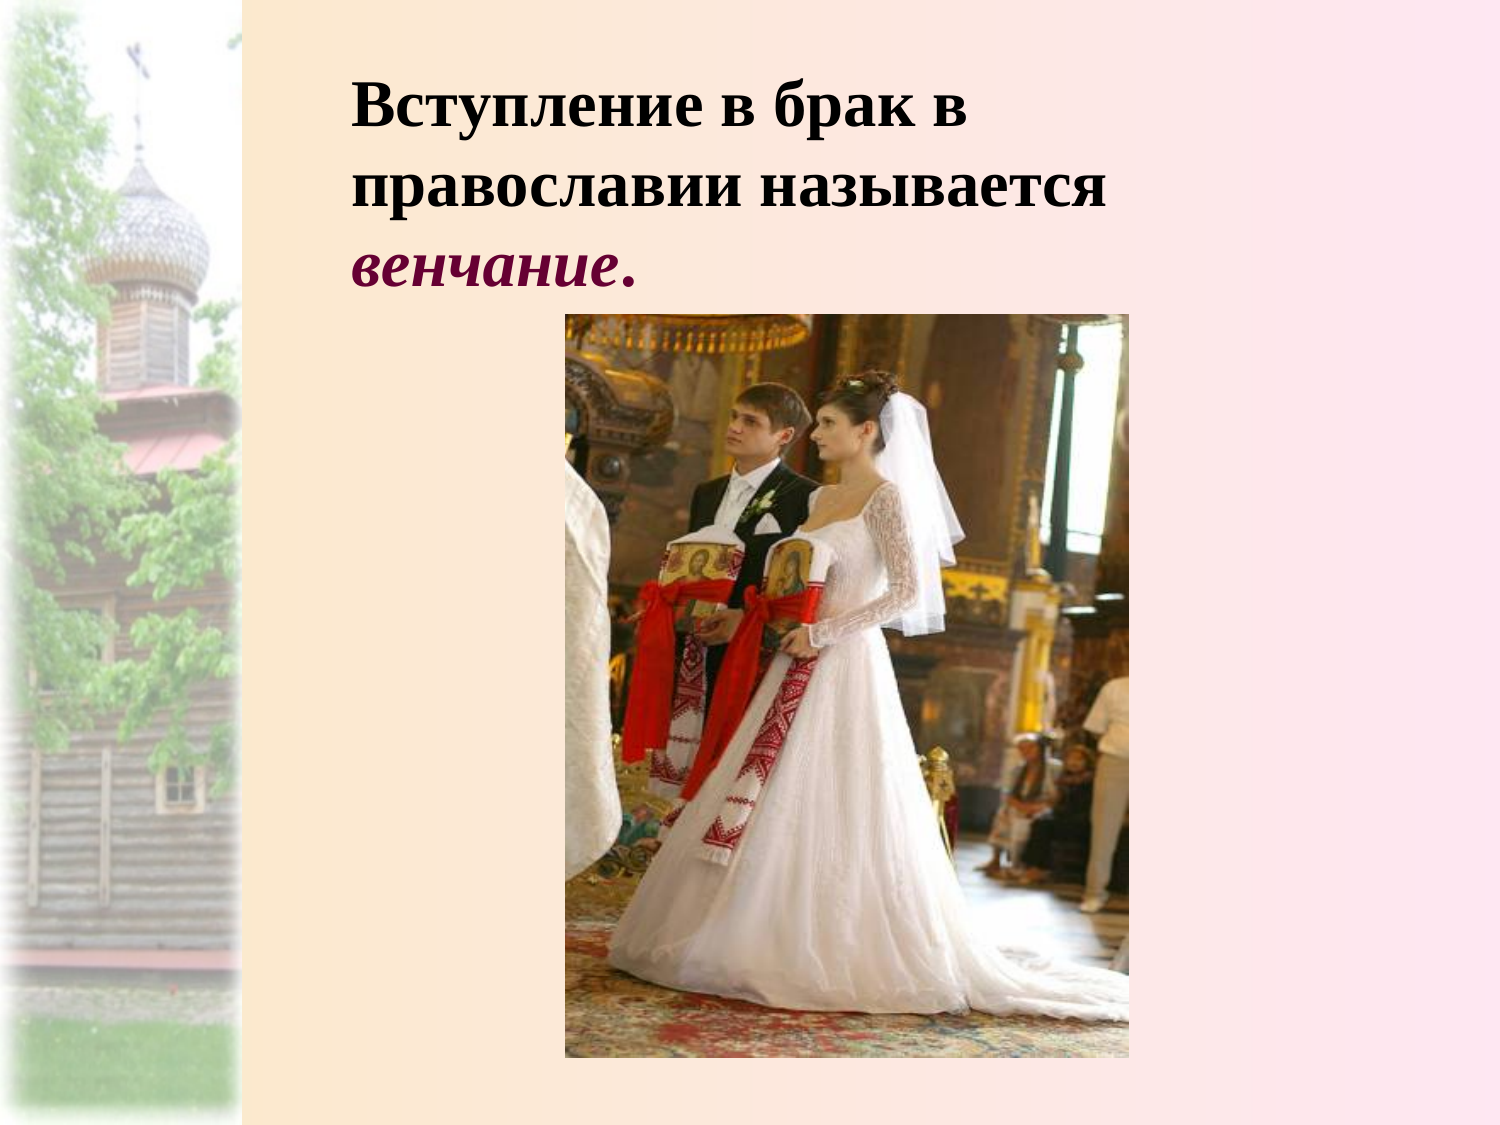

Вступление в брак в православии называется венчание.